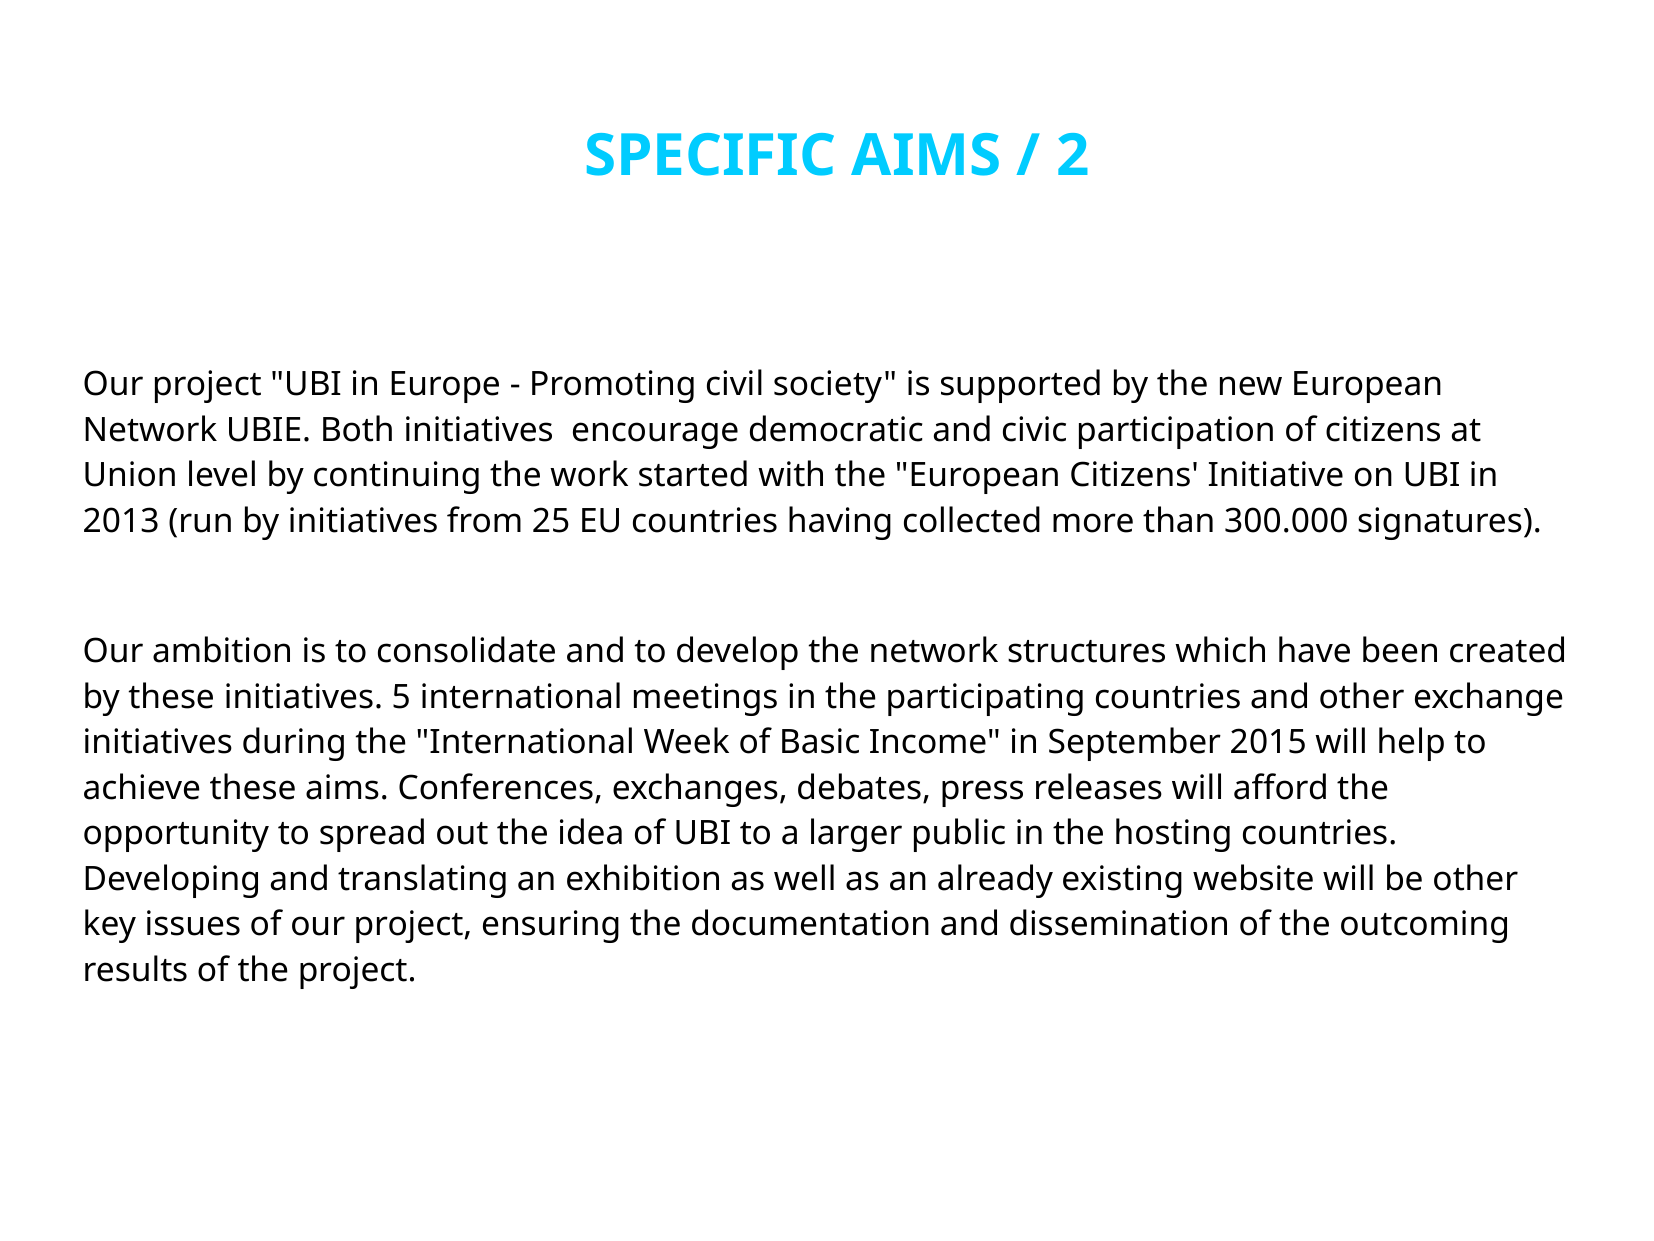

# SPECIFIC AIMS / 2
Our project "UBI in Europe - Promoting civil society" is supported by the new European Network UBIE. Both initiatives encourage democratic and civic participation of citizens at Union level by continuing the work started with the "European Citizens' Initiative on UBI in 2013 (run by initiatives from 25 EU countries having collected more than 300.000 signatures).
Our ambition is to consolidate and to develop the network structures which have been created by these initiatives. 5 international meetings in the participating countries and other exchange initiatives during the "International Week of Basic Income" in September 2015 will help to achieve these aims. Conferences, exchanges, debates, press releases will afford the opportunity to spread out the idea of UBI to a larger public in the hosting countries. Developing and translating an exhibition as well as an already existing website will be other key issues of our project, ensuring the documentation and dissemination of the outcoming results of the project.